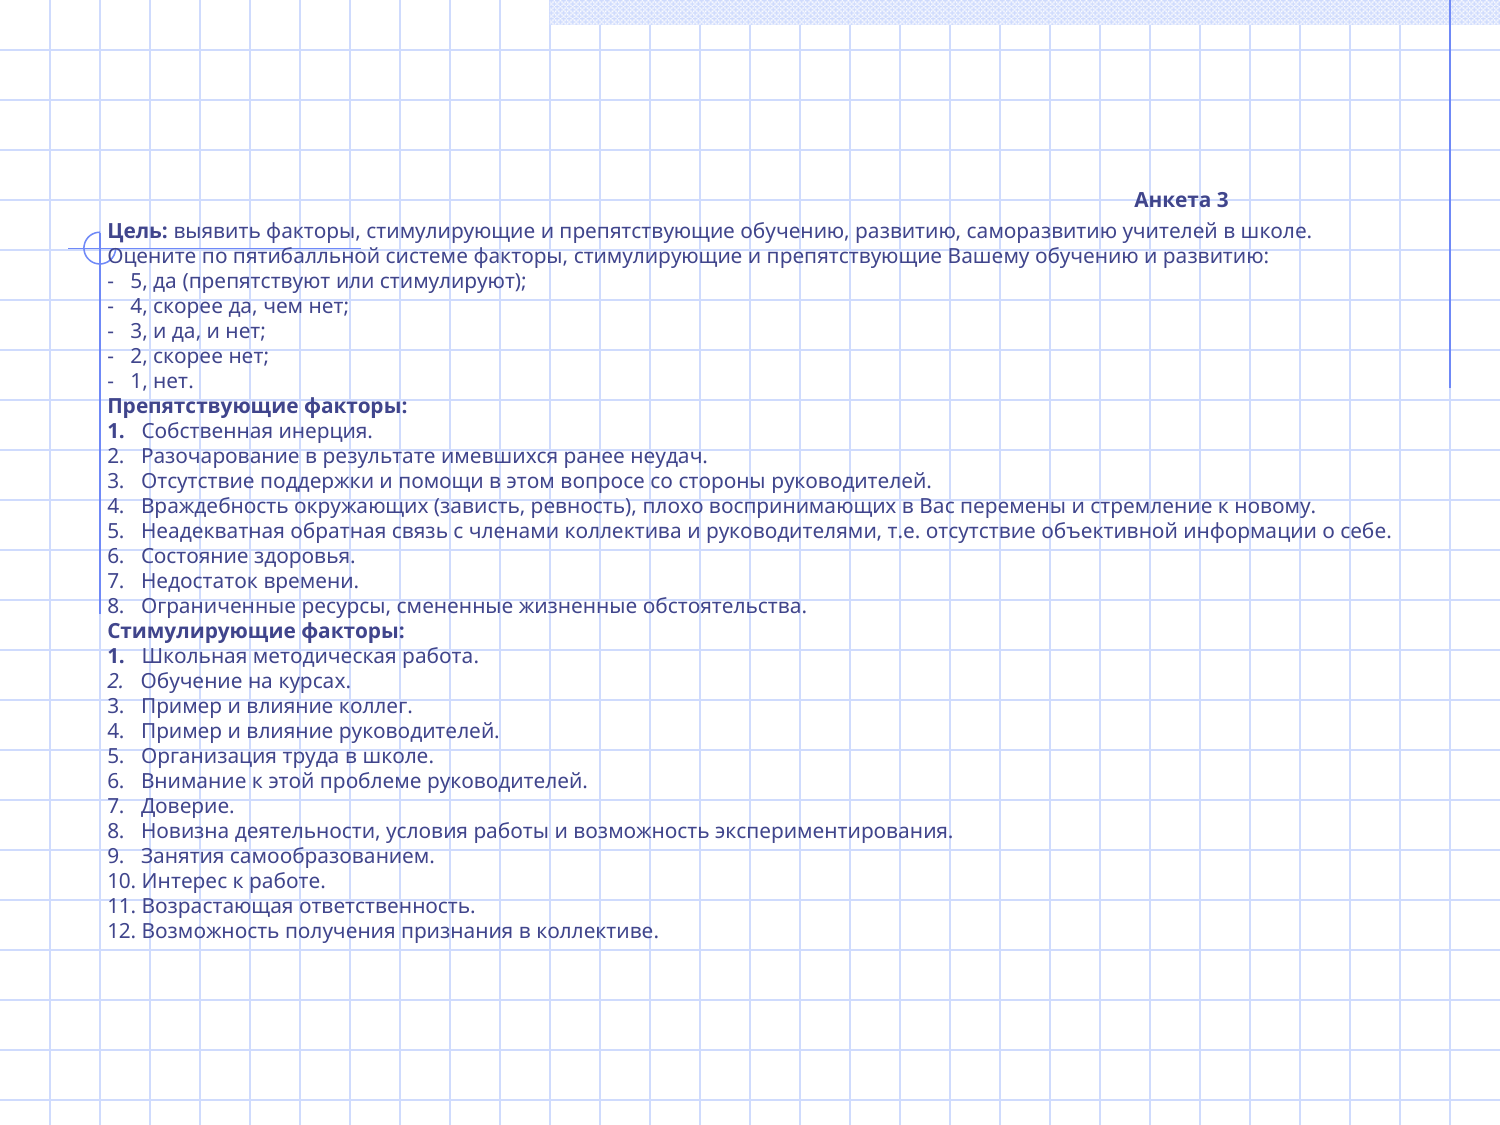

Анкета 3
Цель: выявить факторы, стимулирующие и препятствующие обучению, развитию, саморазвитию учителей в школе.
Оцените по пятибалльной системе факторы, стимулирующие и препят­ствующие Вашему обучению и развитию:
- 5, да (препятствуют или стимулируют);
- 4, скорее да, чем нет;
- 3, и да, и нет;
- 2, скорее нет;
- 1, нет.
Препятствующие факторы:
1. Собственная инерция.
2. Разочарование в результате имевшихся ранее неудач.
3. Отсутствие поддержки и помощи в этом вопросе со стороны руководи­телей.
4. Враждебность окружающих (зависть, ревность), плохо воспринимаю­щих в Вас перемены и стремление к новому.
5. Неадекватная обратная связь с членами коллектива и руководителя­ми, т.е. отсутствие объективной информации о себе.
6. Состояние здоровья.
7. Недостаток времени.
8. Ограниченные ресурсы, смененные жизненные обстоятельства.
Стимулирующие факторы:
1. Школьная методическая работа.
2. Обучение на курсах.
3. Пример и влияние коллег.
4. Пример и влияние руководителей.
5. Организация труда в школе.
6. Внимание к этой проблеме руководителей.
7. Доверие.
8. Новизна деятельности, условия работы и возможность эксперименти­рования.
9. Занятия самообразованием.
10. Интерес к работе.
11. Возрастающая ответственность.
12. Возможность получения признания в коллективе.